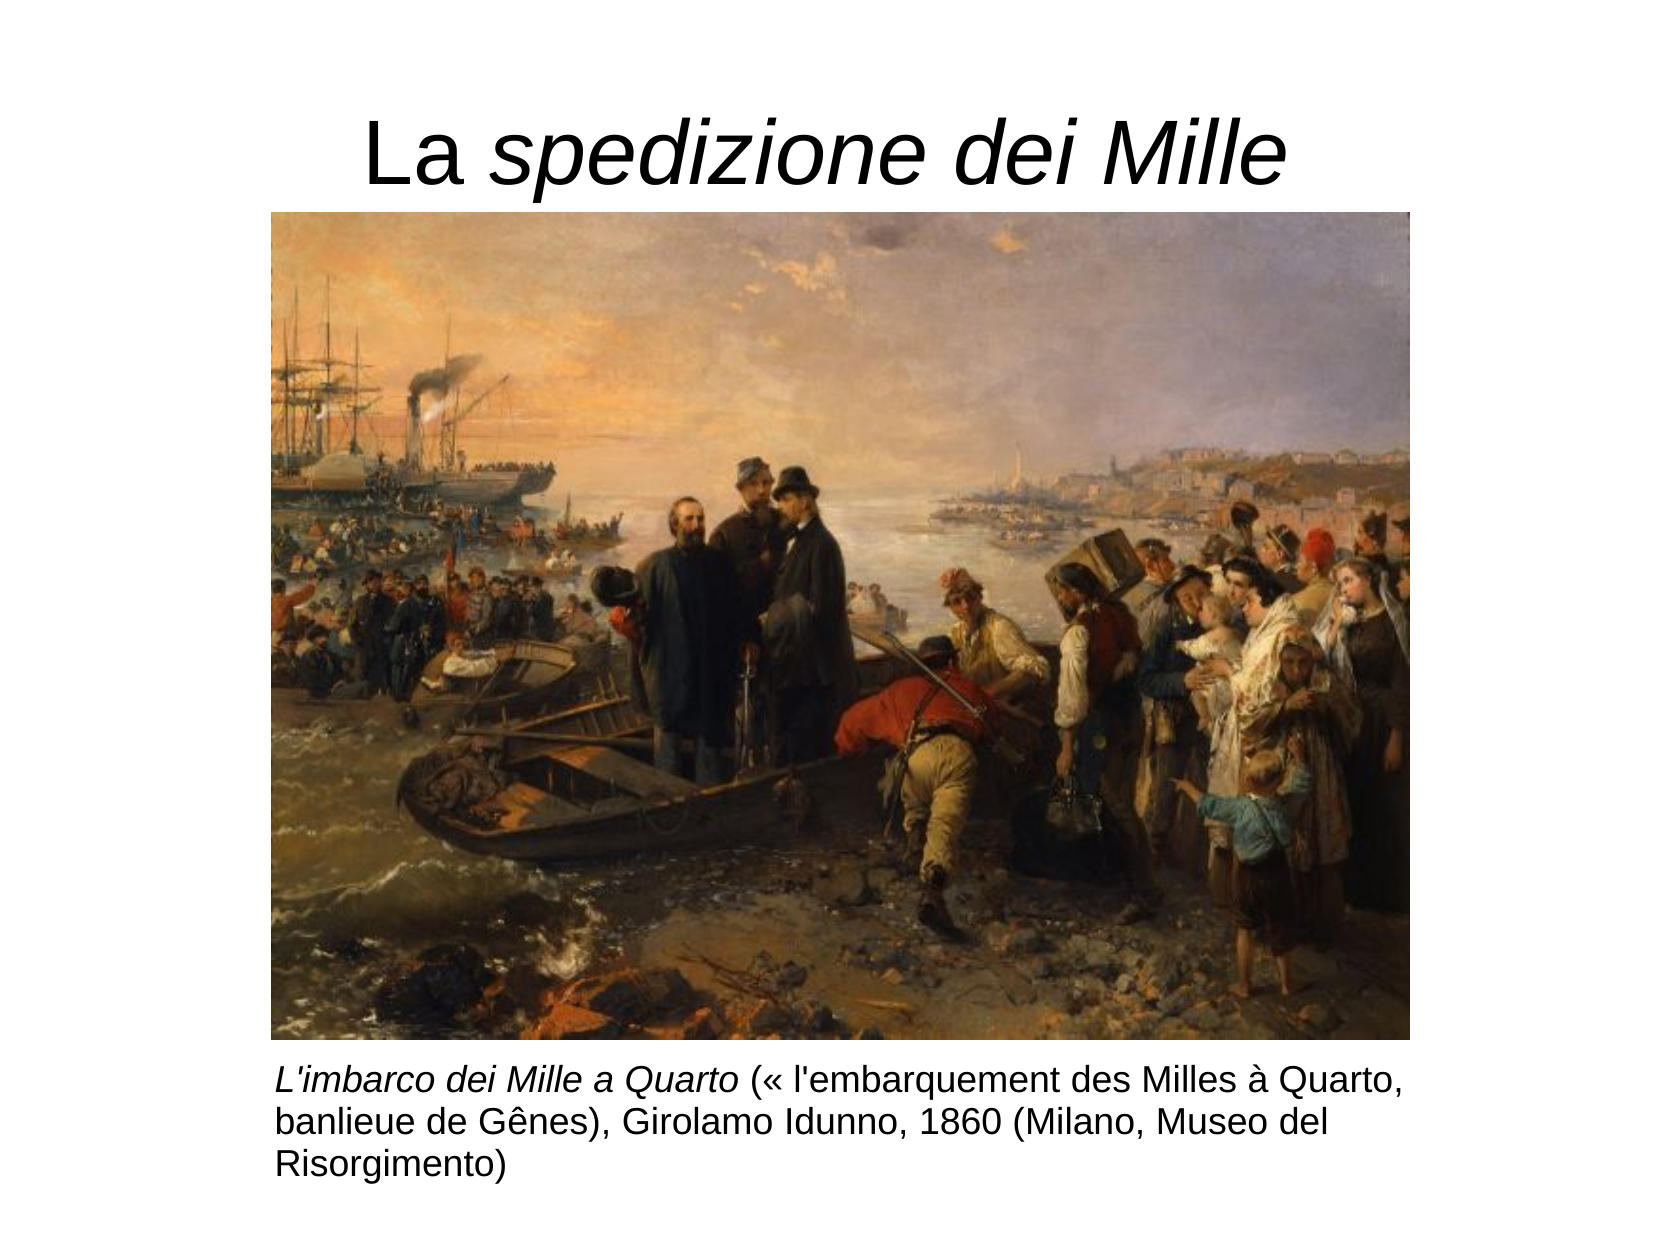

# La spedizione dei Mille
L'imbarco dei Mille a Quarto (« l'embarquement des Milles à Quarto, banlieue de Gênes), Girolamo Idunno, 1860 (Milano, Museo del Risorgimento)